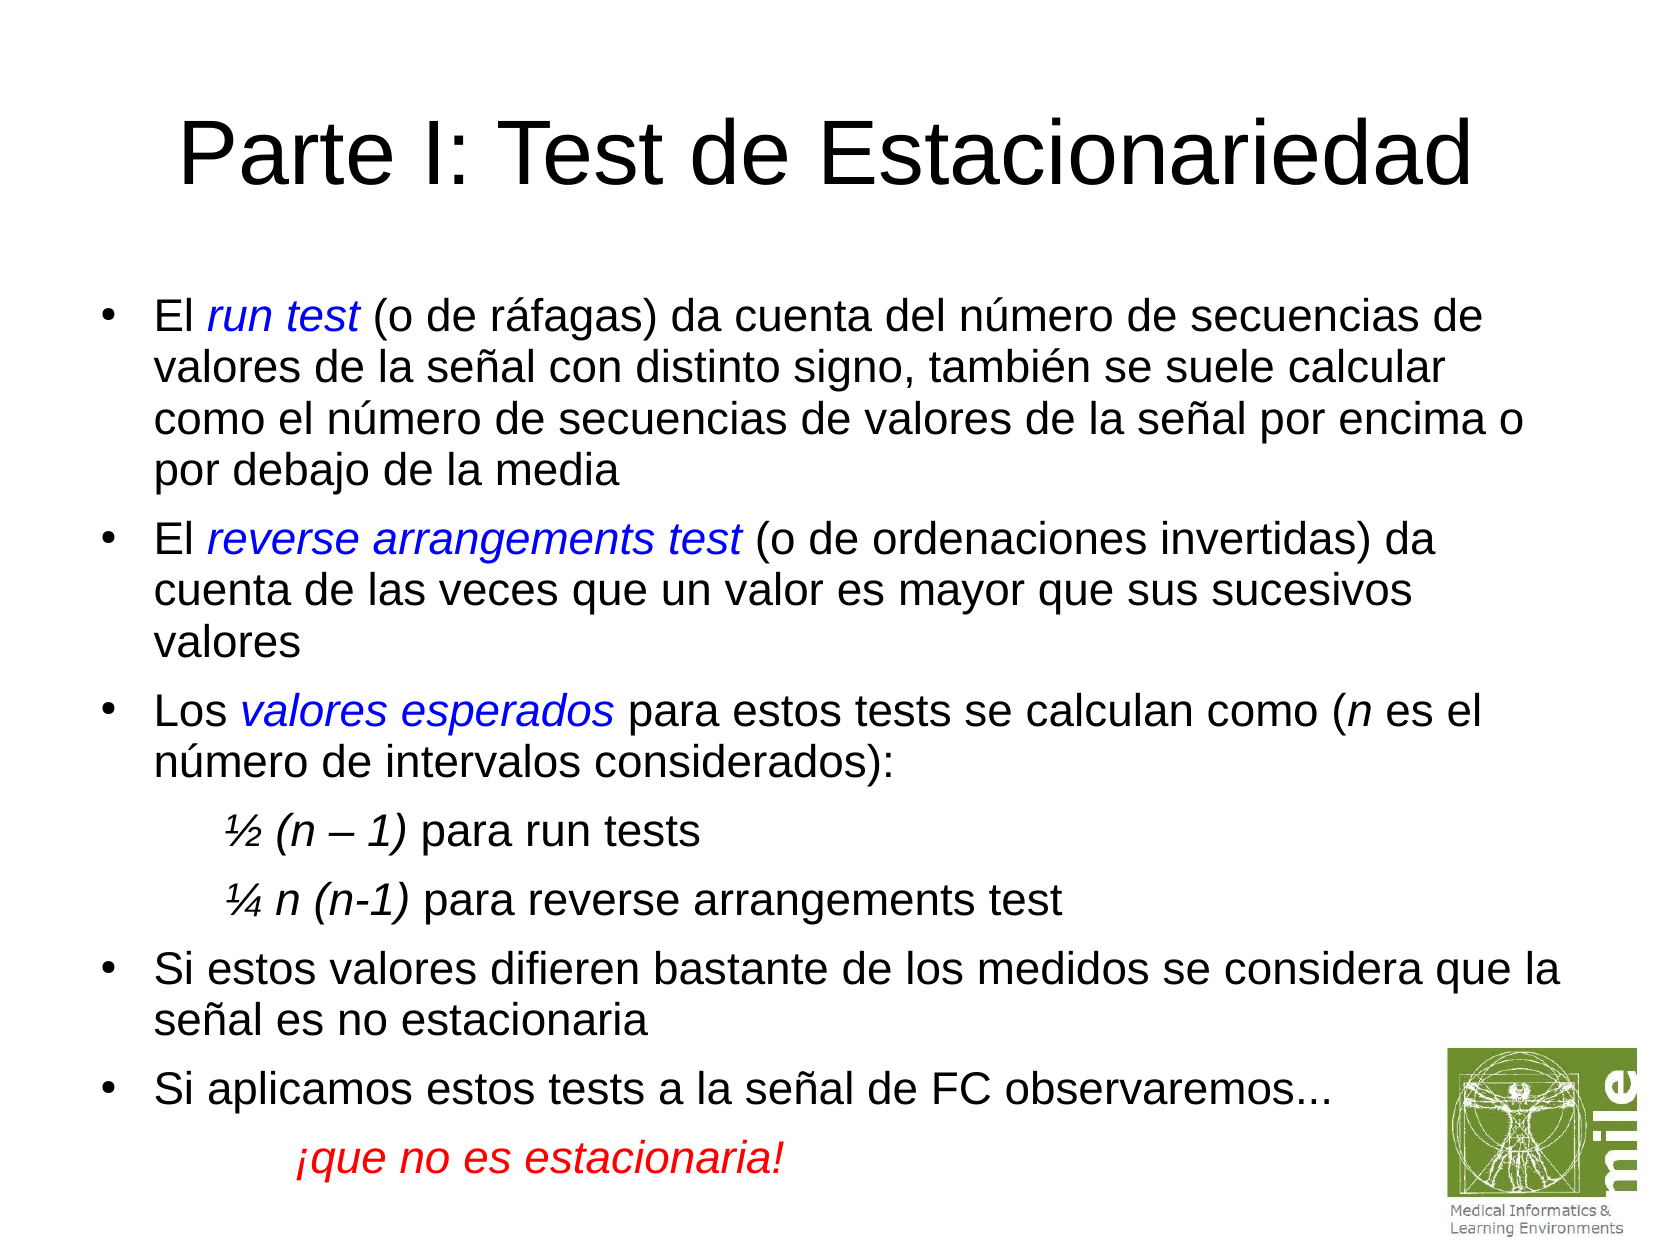

# Parte I: Test de Estacionariedad
El run test (o de ráfagas) da cuenta del número de secuencias de valores de la señal con distinto signo, también se suele calcular como el número de secuencias de valores de la señal por encima o por debajo de la media
El reverse arrangements test (o de ordenaciones invertidas) da cuenta de las veces que un valor es mayor que sus sucesivos valores
Los valores esperados para estos tests se calculan como (n es el número de intervalos considerados):
½ (n – 1) para run tests
¼ n (n-1) para reverse arrangements test
Si estos valores difieren bastante de los medidos se considera que la señal es no estacionaria
Si aplicamos estos tests a la señal de FC observaremos...
¡que no es estacionaria!